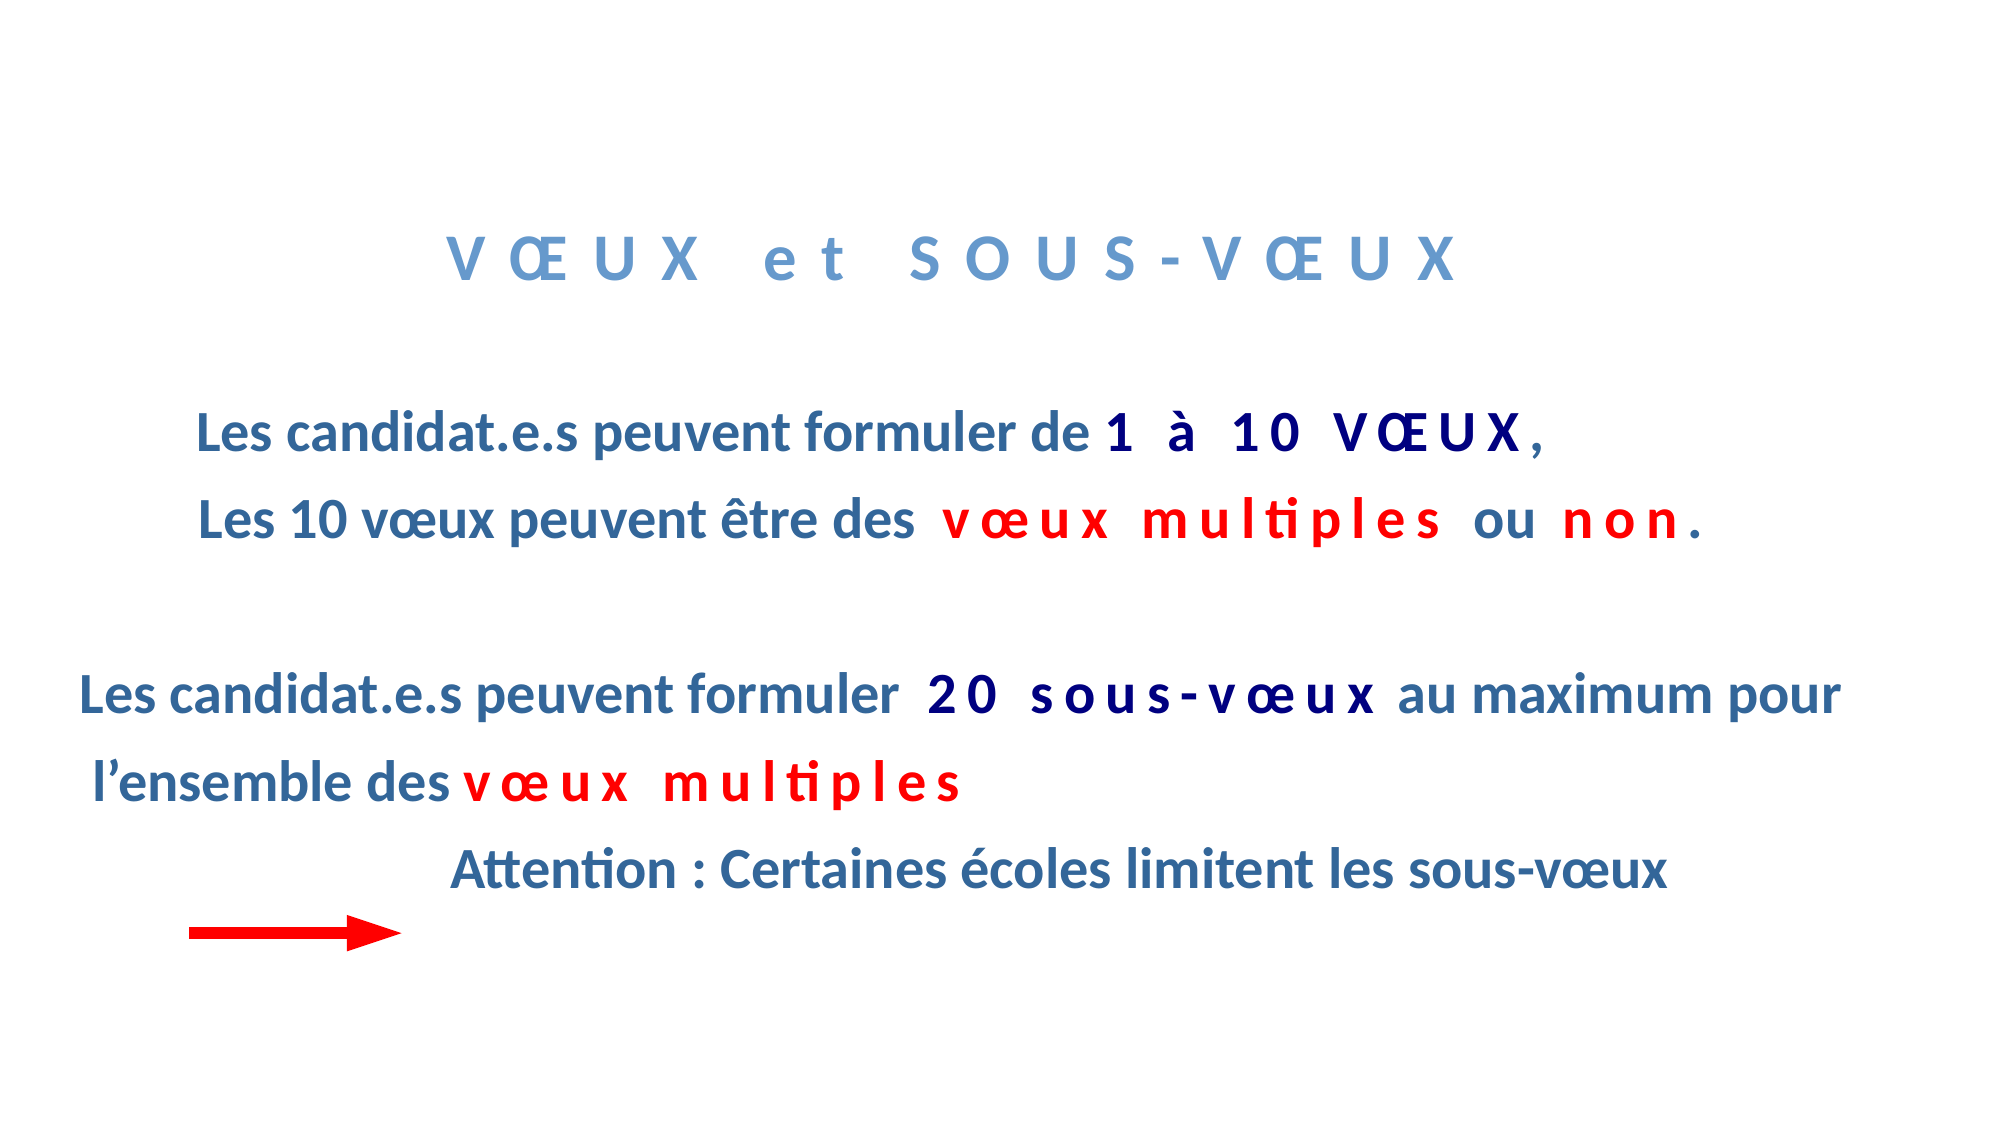

# VŒUX et SOUS-VŒUX Les candidat.e.s peuvent formuler de 1 à 10 VŒUX, Les 10 vœux peuvent être des vœux multiples ou non. Les candidat.e.s peuvent formuler 20 sous-vœux au maximum pour l’ensemble des vœux multiples Attention : Certaines écoles limitent les sous-vœux